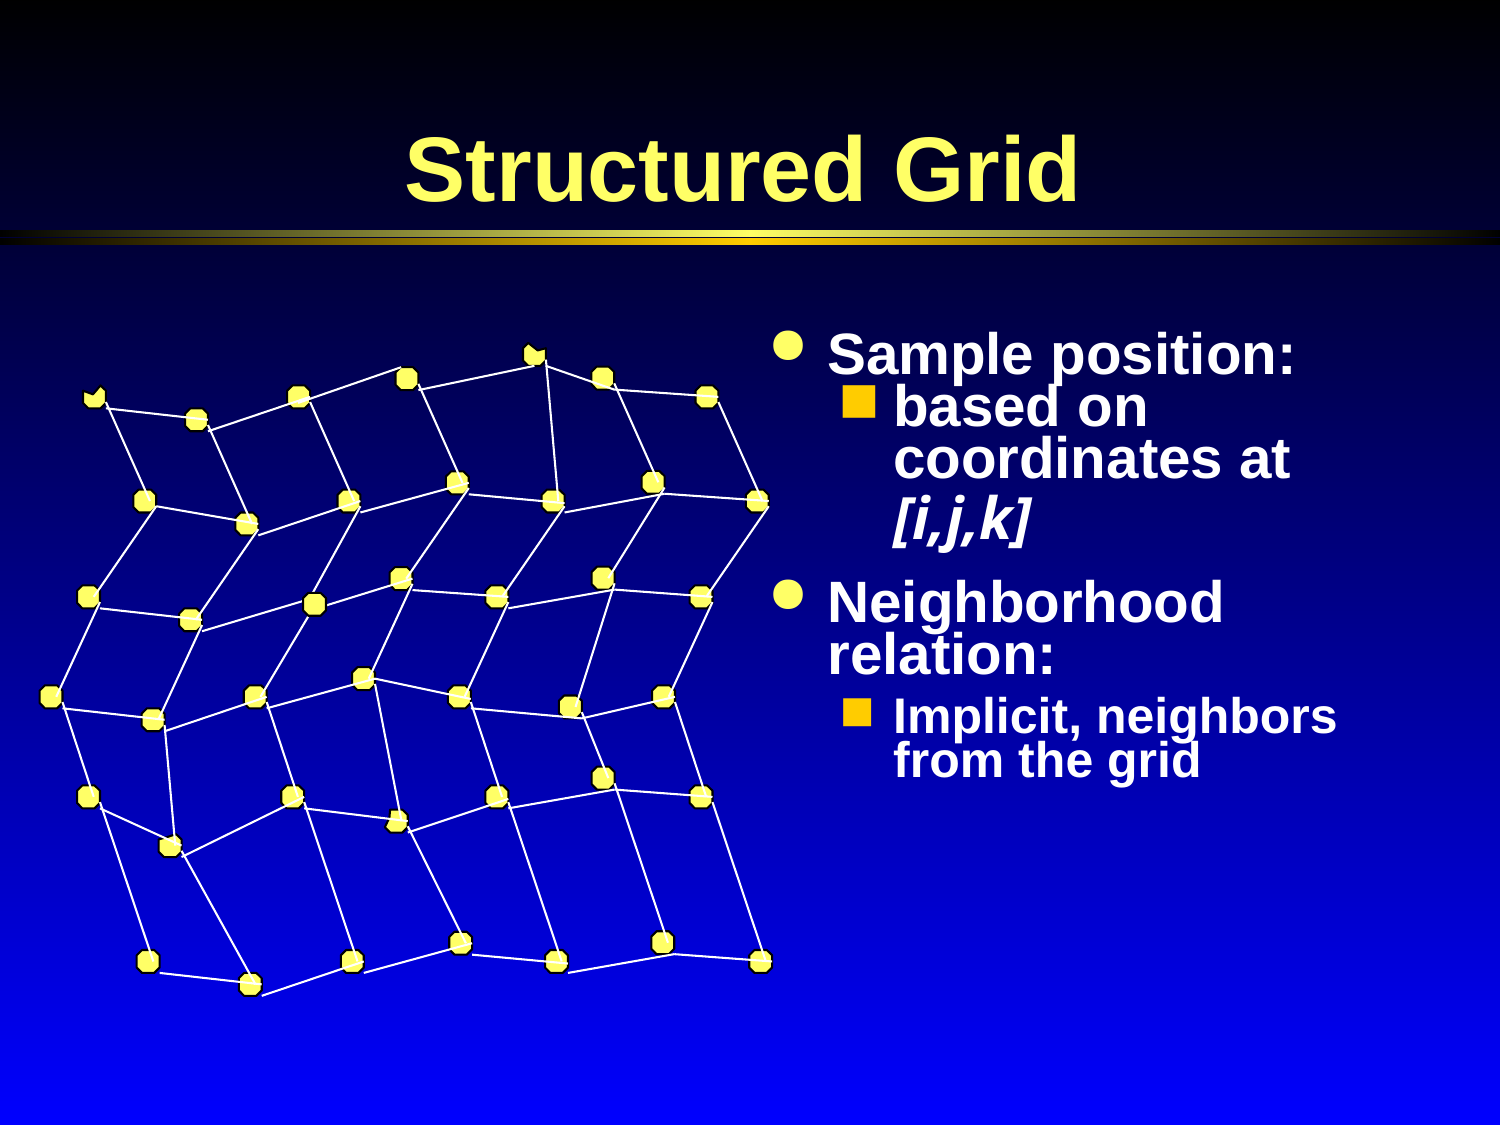

# Structured Grid
Sample position:
based on coordinates at [i,j,k]
Neighborhood relation:
Implicit, neighbors from the grid